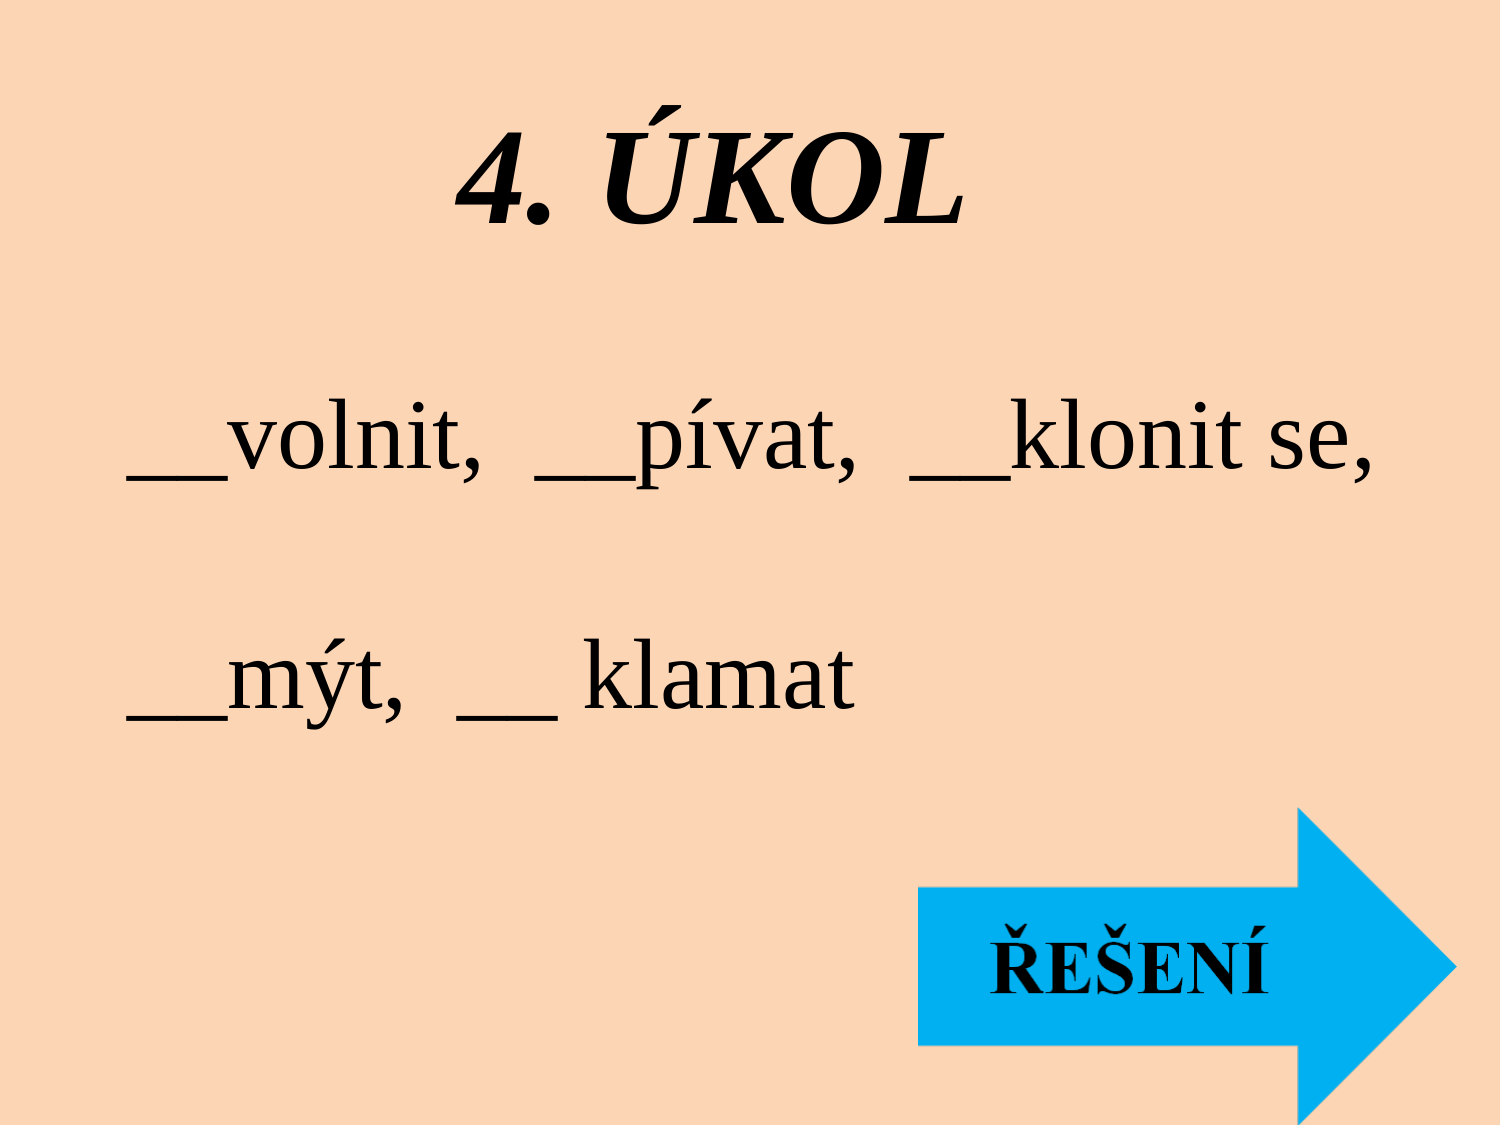

4. ÚKOL
__volnit, __pívat, __klonit se,
__mýt, __ klamat